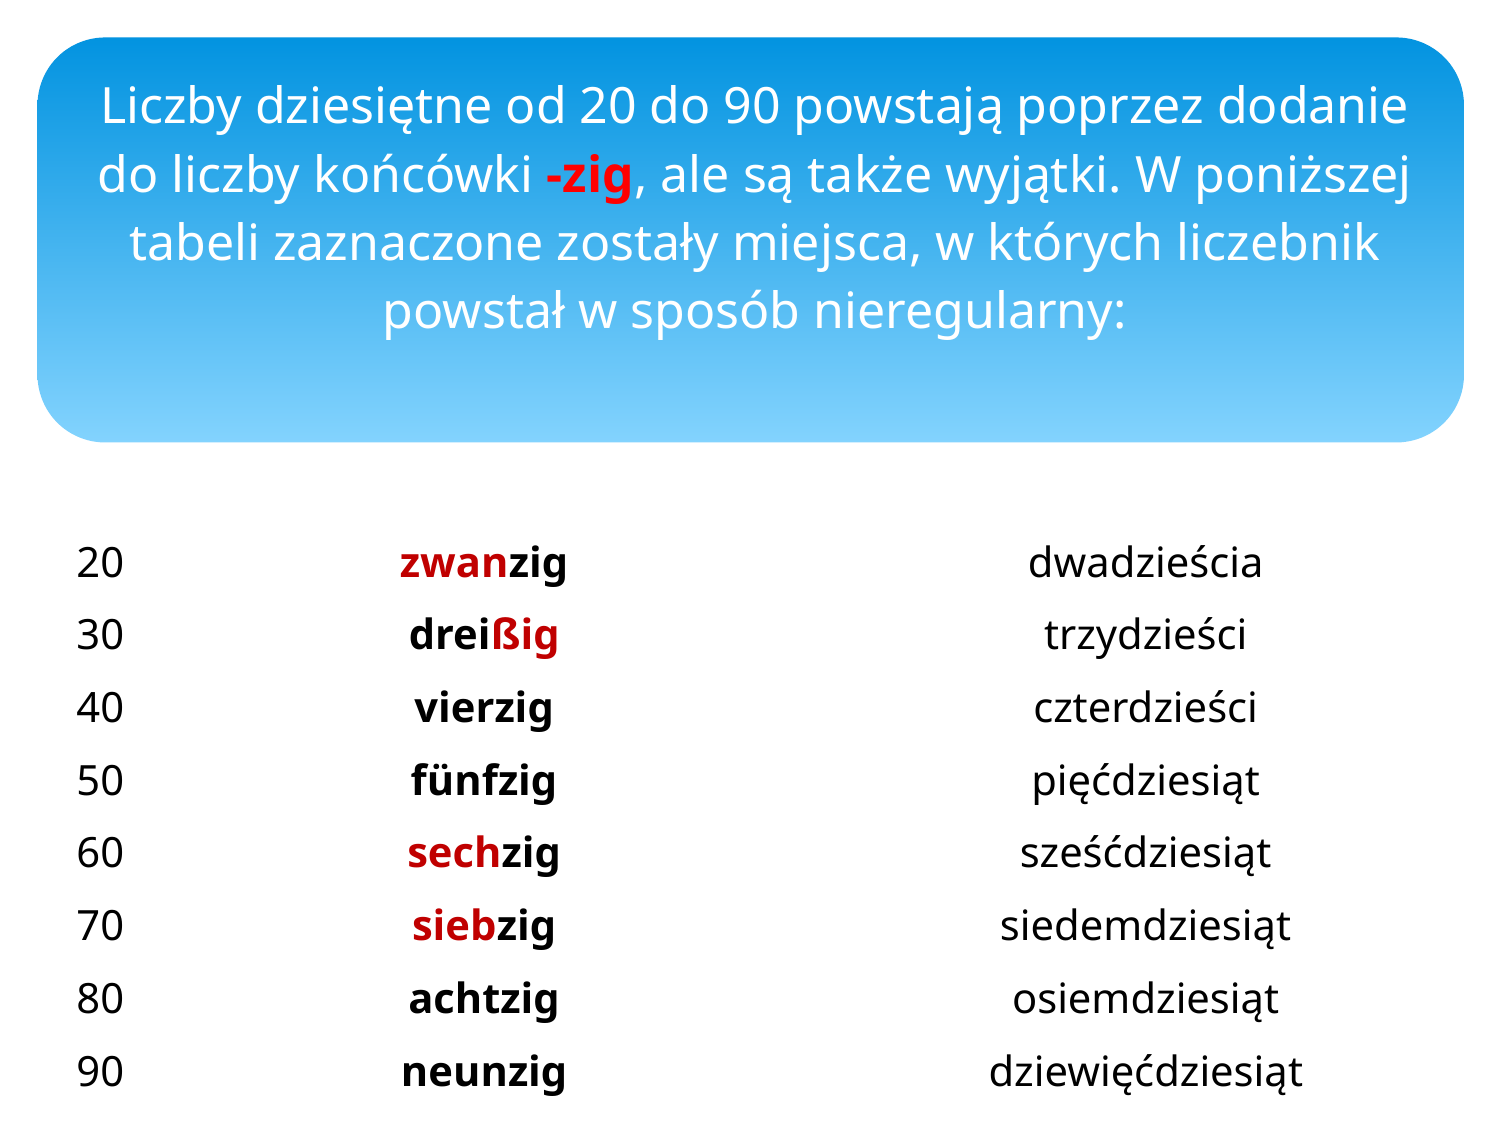

# Liczby dziesiętne od 20 do 90 powstają poprzez dodanie do liczby końcówki -zig, ale są także wyjątki. W poniższej tabeli zaznaczone zostały miejsca, w których liczebnik powstał w sposób nieregularny:
| | | |
| --- | --- | --- |
| 20 | zwanzig | dwadzieścia |
| 30 | dreißig | trzydzieści |
| 40 | vierzig | czterdzieści |
| 50 | fünfzig | pięćdziesiąt |
| 60 | sechzig | sześćdziesiąt |
| 70 | siebzig | siedemdziesiąt |
| 80 | achtzig | osiemdziesiąt |
| 90 | neunzig | dziewięćdziesiąt |